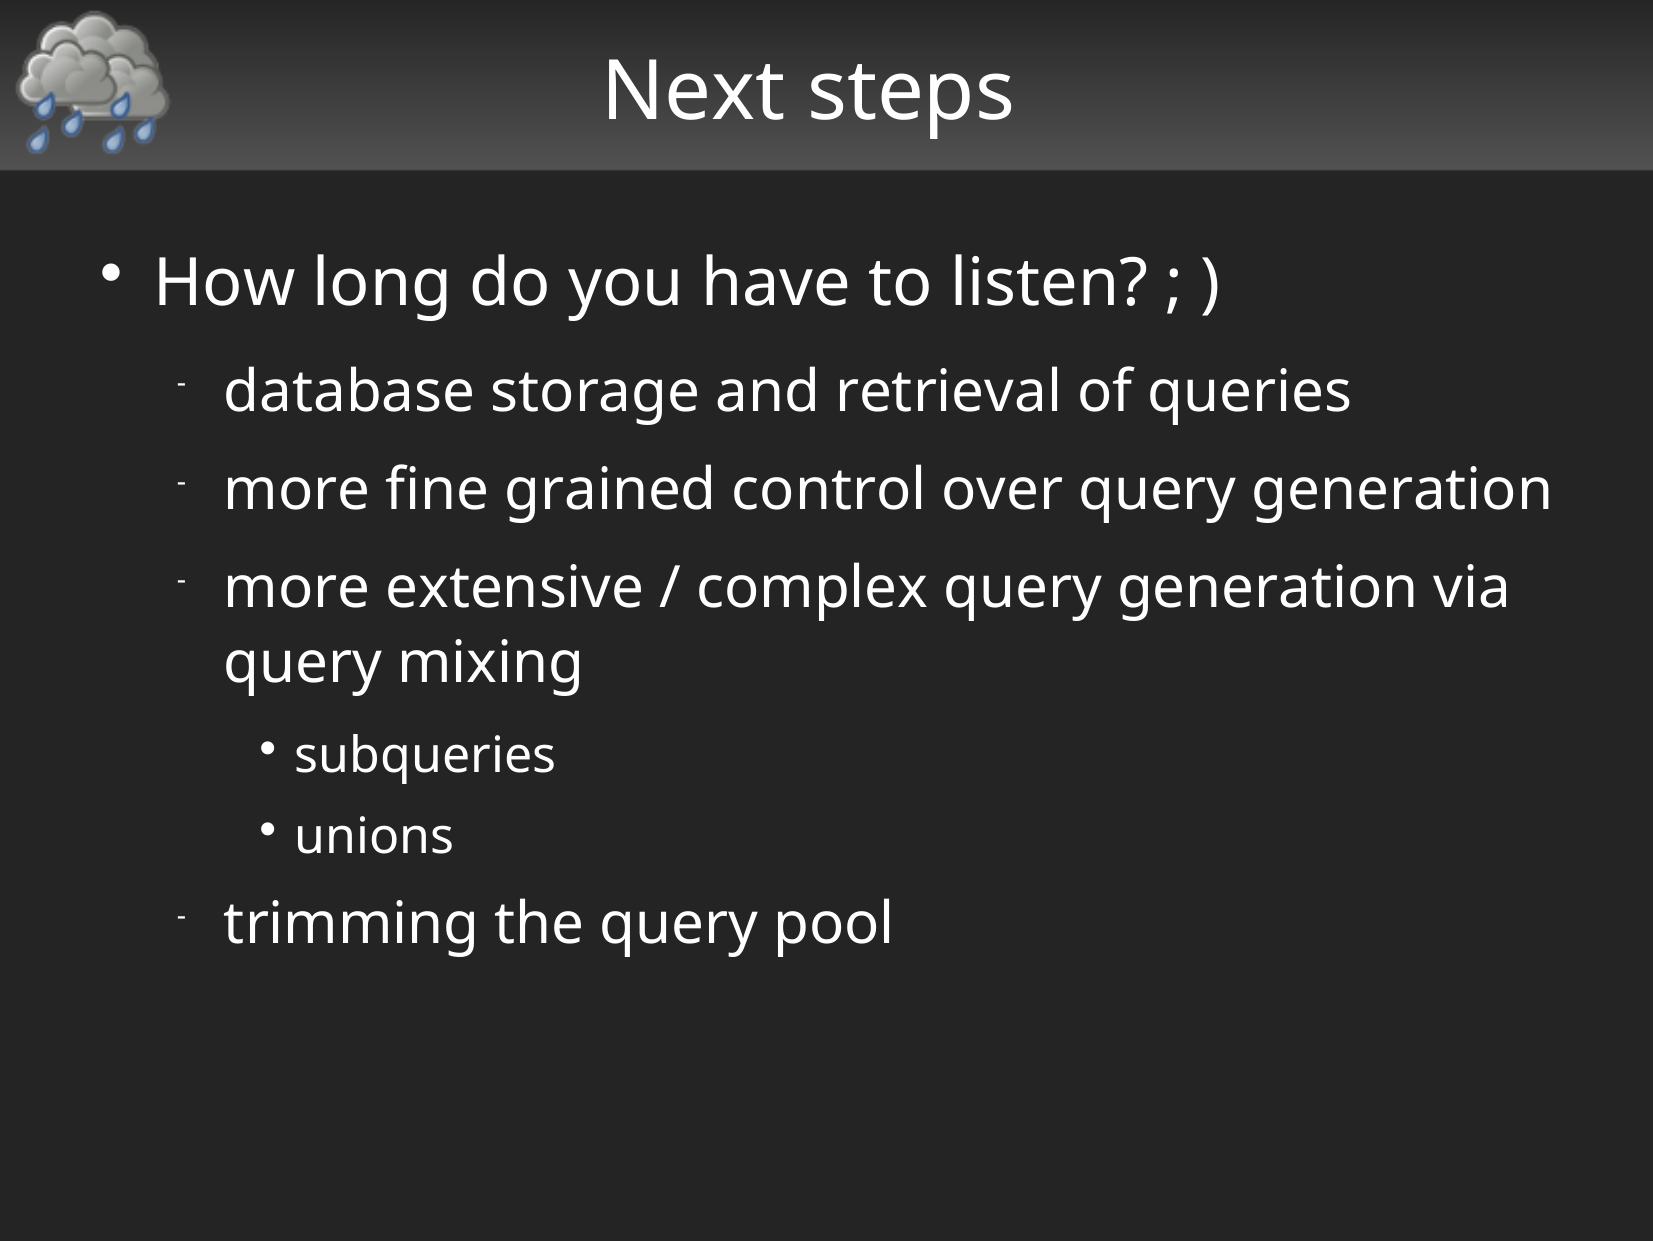

# Next steps
How long do you have to listen? ; )
database storage and retrieval of queries
more fine grained control over query generation
more extensive / complex query generation via query mixing
subqueries
unions
trimming the query pool